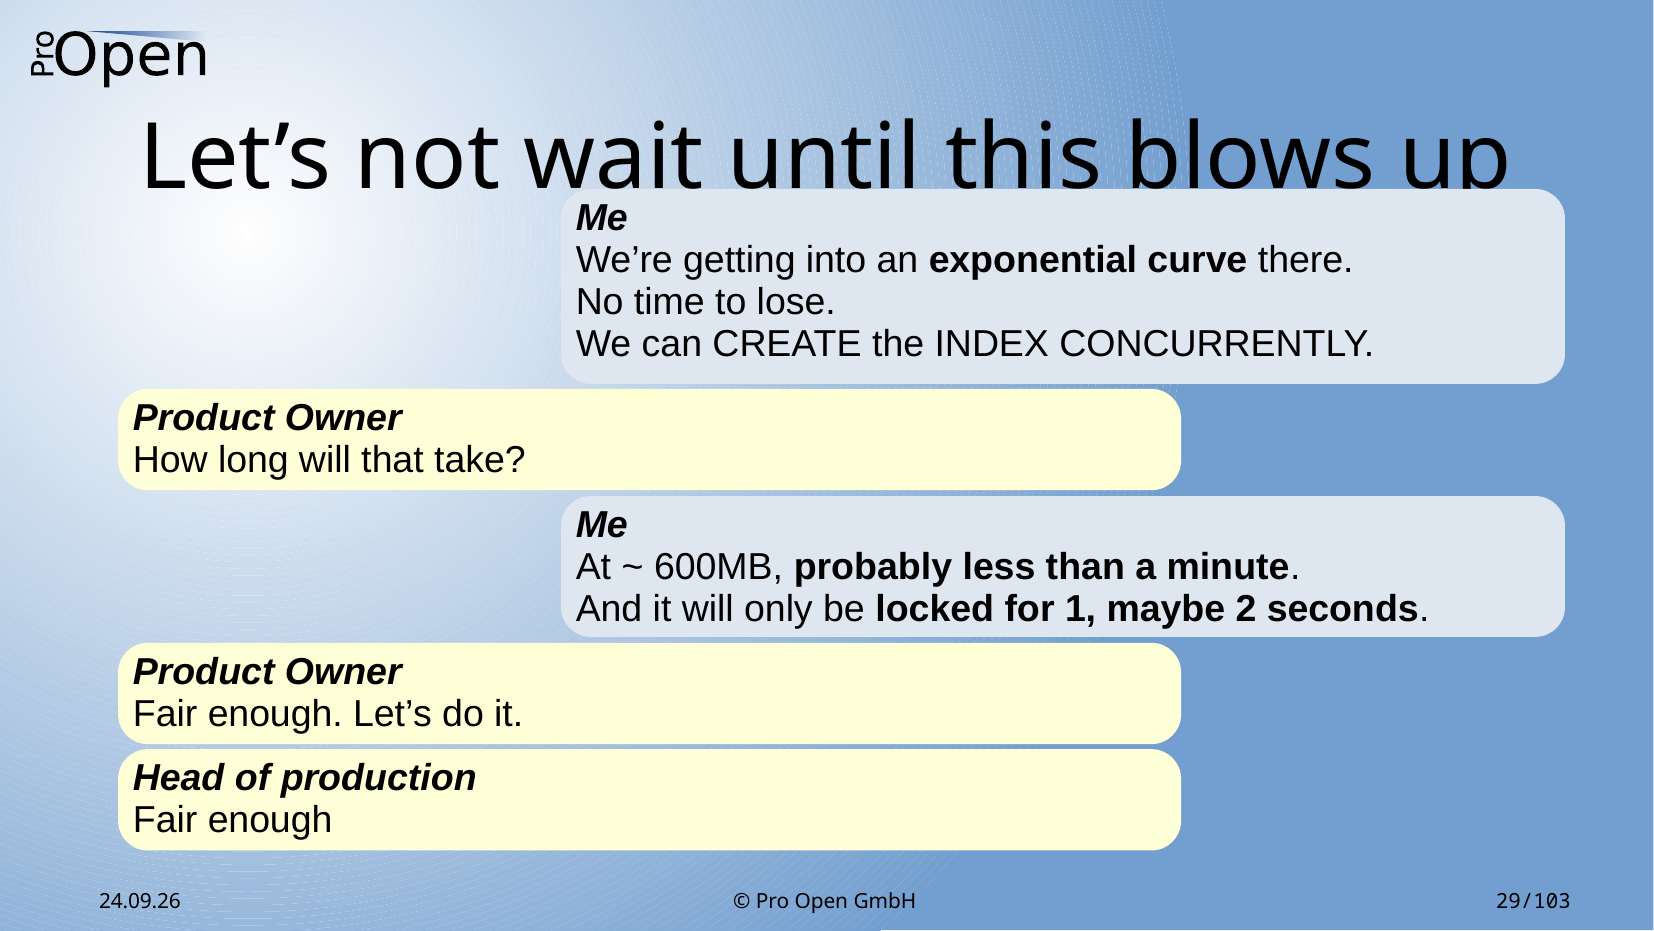

# Let’s not wait until this blows up
Me
We’re getting into an exponential curve there.
No time to lose.
We can CREATE the INDEX CONCURRENTLY.
Product Owner
How long will that take?
Me
At ~ 600MB, probably less than a minute.
And it will only be locked for 1, maybe 2 seconds.
Product Owner
Fair enough. Let’s do it.
Head of production
Fair enough
© Pro Open GmbH
29